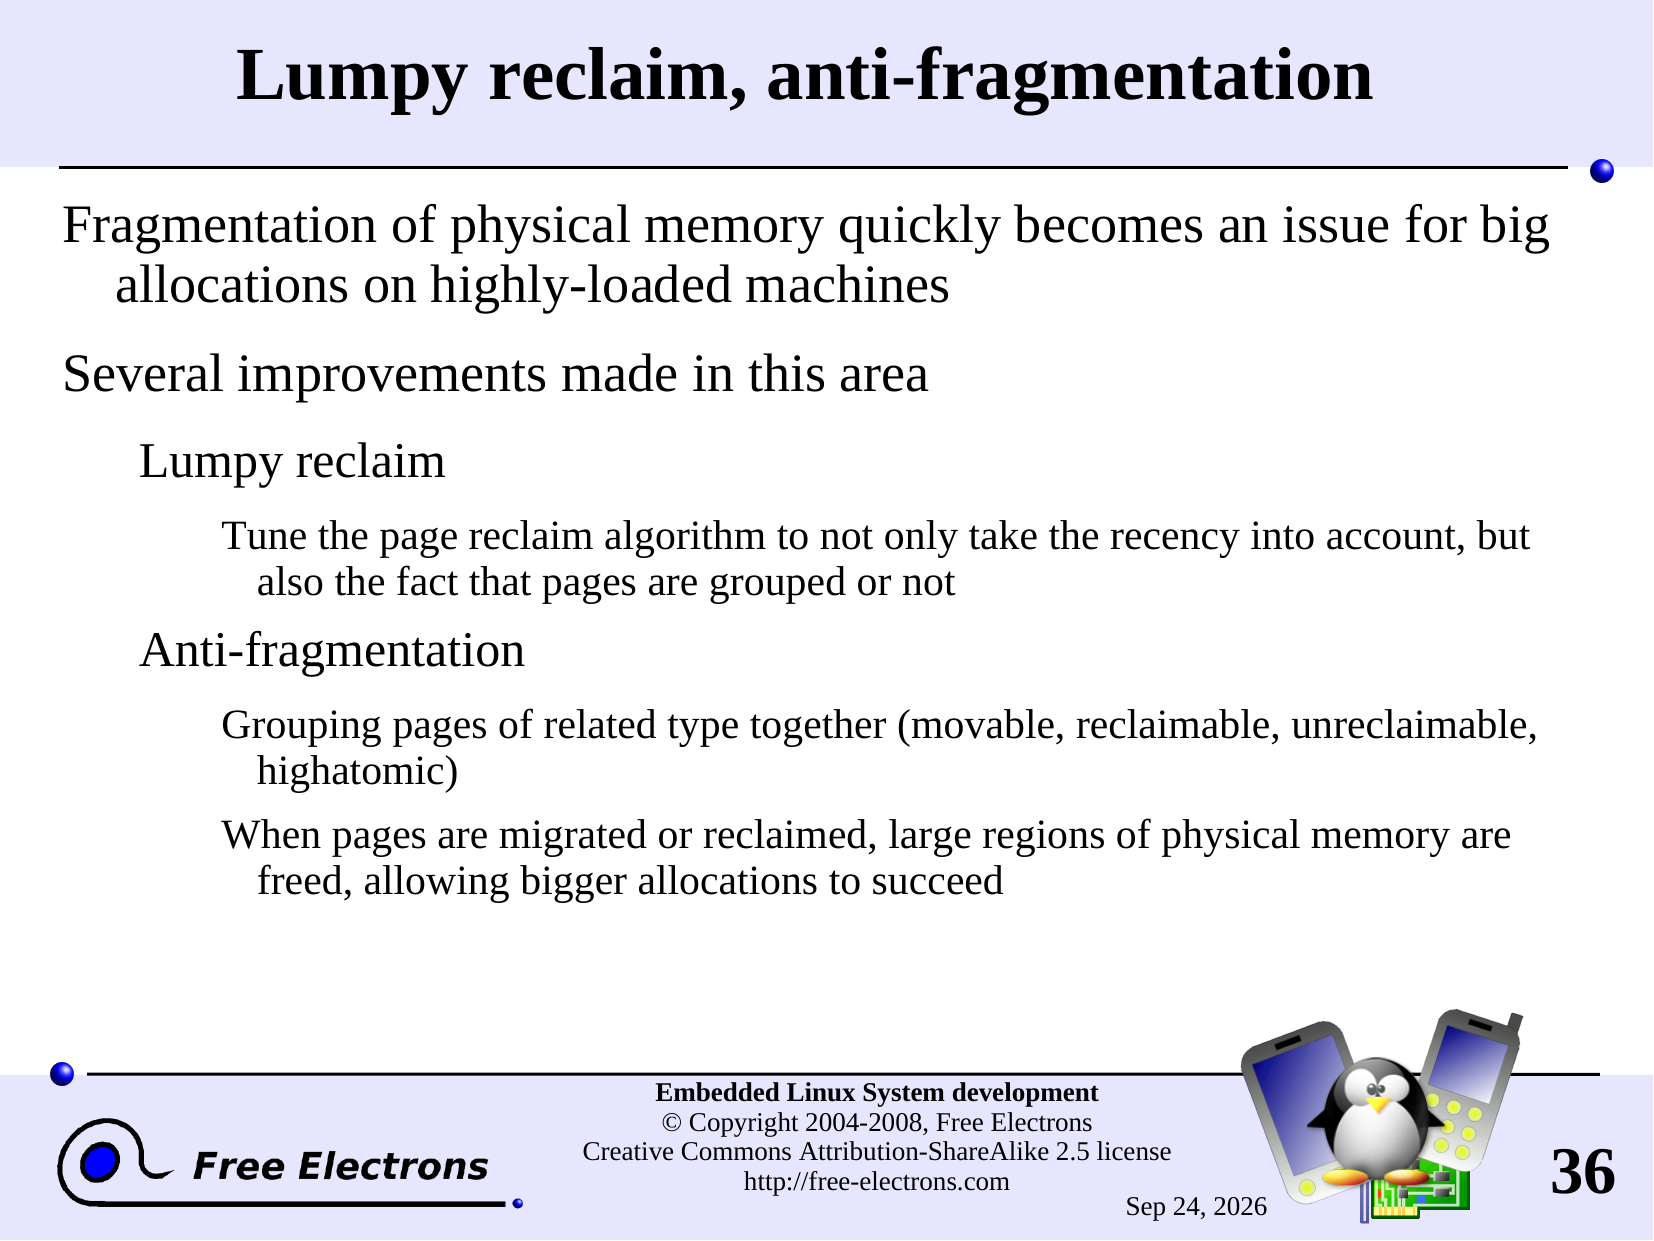

# Lumpy reclaim, anti-fragmentation
Fragmentation of physical memory quickly becomes an issue for big allocations on highly-loaded machines
Several improvements made in this area
Lumpy reclaim
Tune the page reclaim algorithm to not only take the recency into account, but also the fact that pages are grouped or not
Anti-fragmentation
Grouping pages of related type together (movable, reclaimable, unreclaimable, highatomic)
When pages are migrated or reclaimed, large regions of physical memory are freed, allowing bigger allocations to succeed